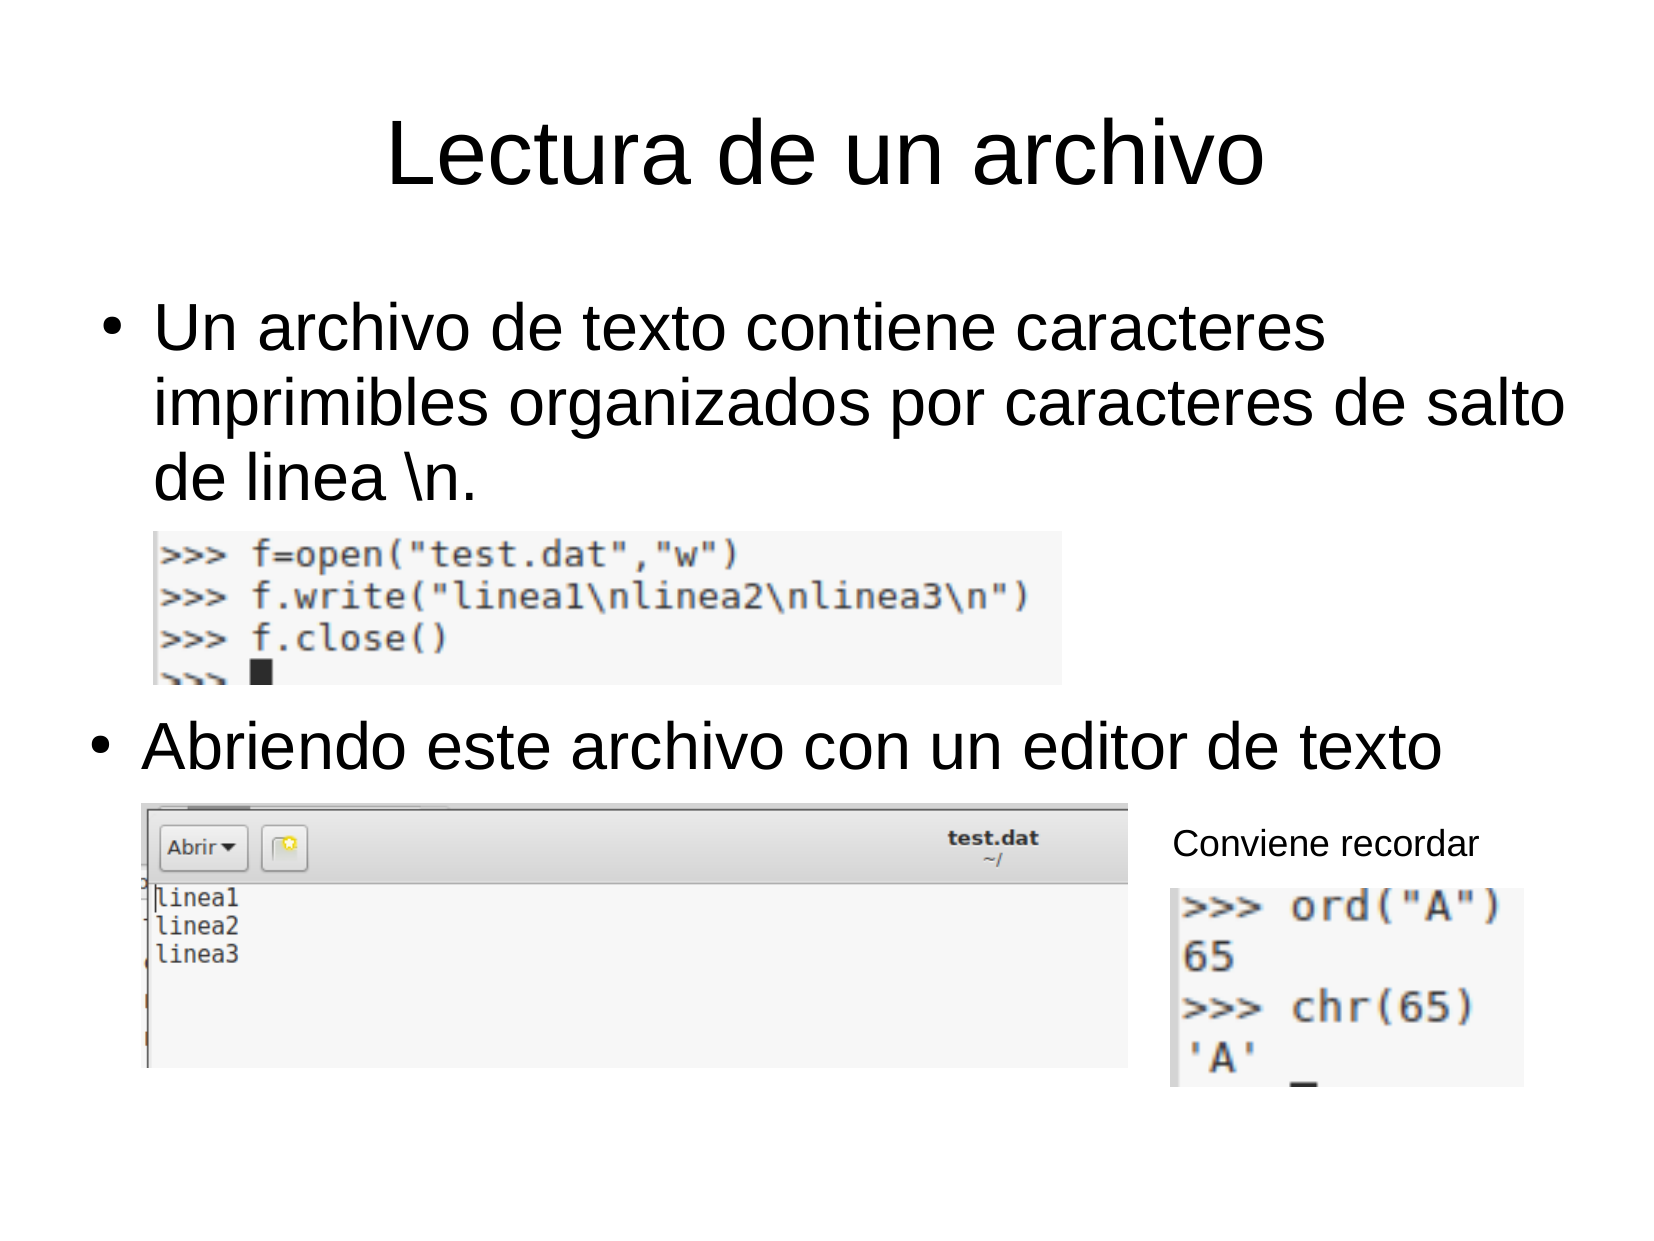

# Lectura de un archivo
Un archivo de texto contiene caracteres imprimibles organizados por caracteres de salto de linea \n.
Abriendo este archivo con un editor de texto
Conviene recordar